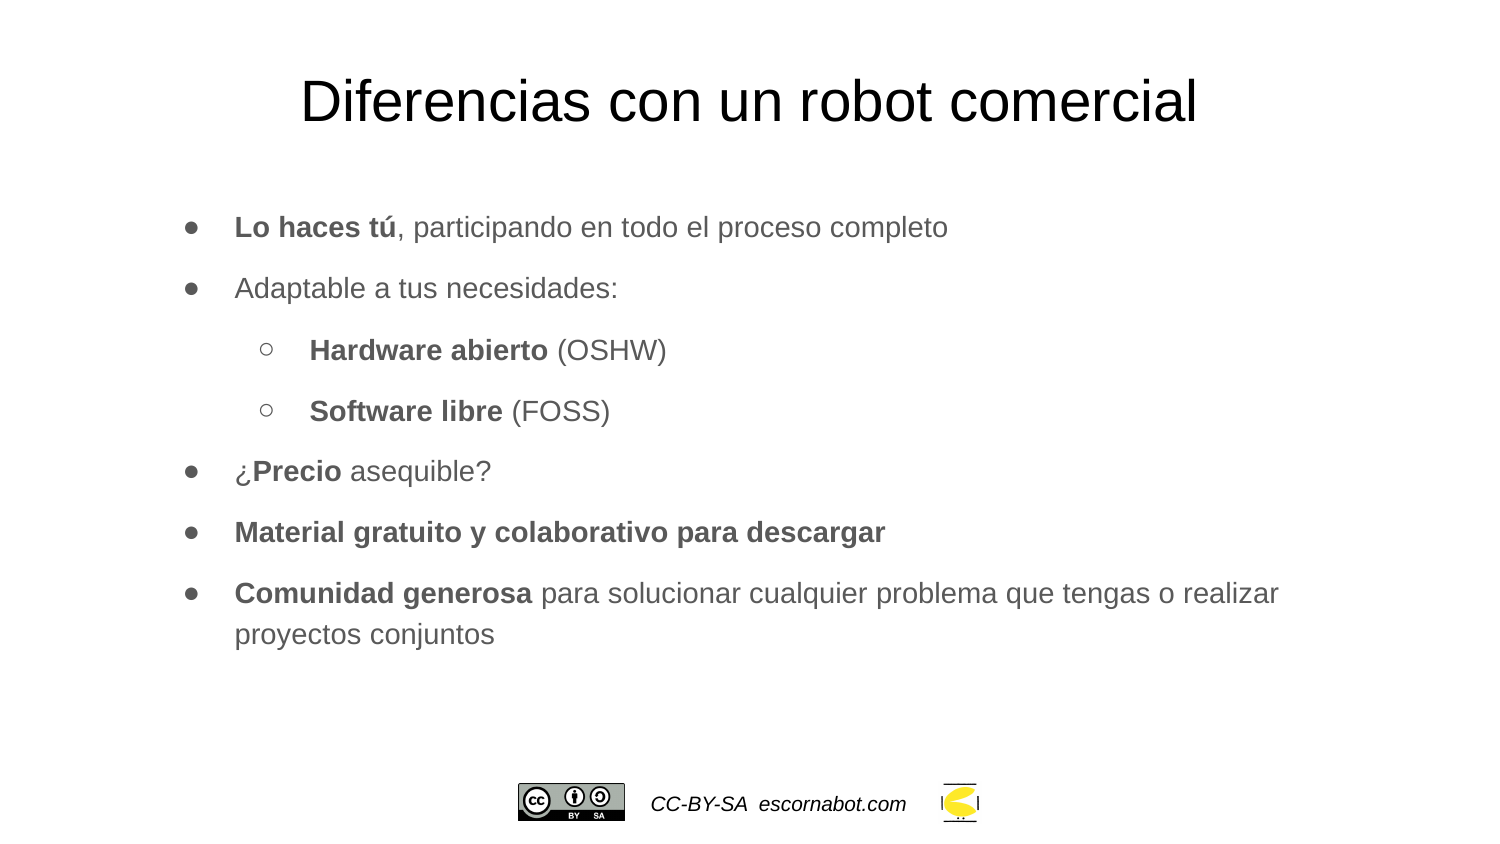

# Diferencias con un robot comercial
Lo haces tú, participando en todo el proceso completo
Adaptable a tus necesidades:
Hardware abierto (OSHW)
Software libre (FOSS)
¿Precio asequible?
Material gratuito y colaborativo para descargar
Comunidad generosa para solucionar cualquier problema que tengas o realizar proyectos conjuntos
CC-BY-SA escornabot.com